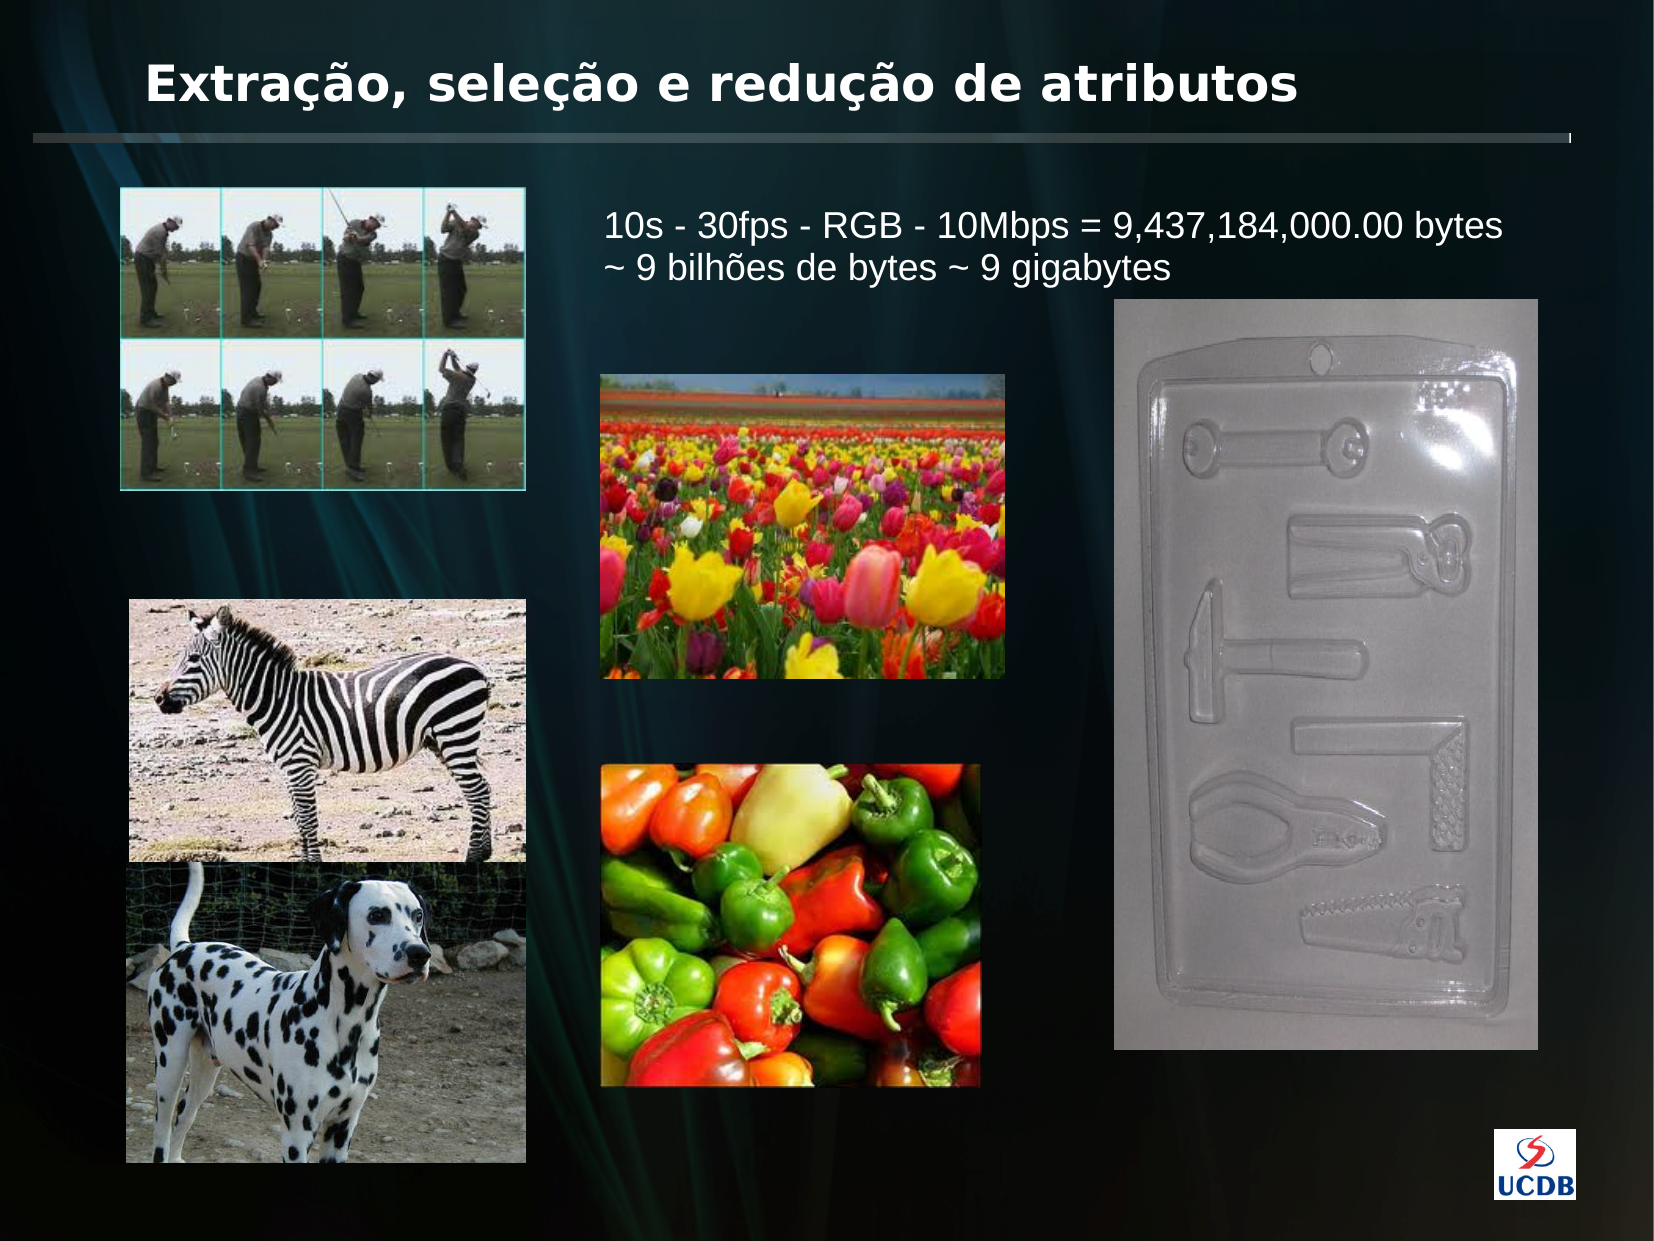

Extração, seleção e redução de atributos
10s - 30fps - RGB - 10Mbps = 9,437,184,000.00 bytes
~ 9 bilhões de bytes ~ 9 gigabytes